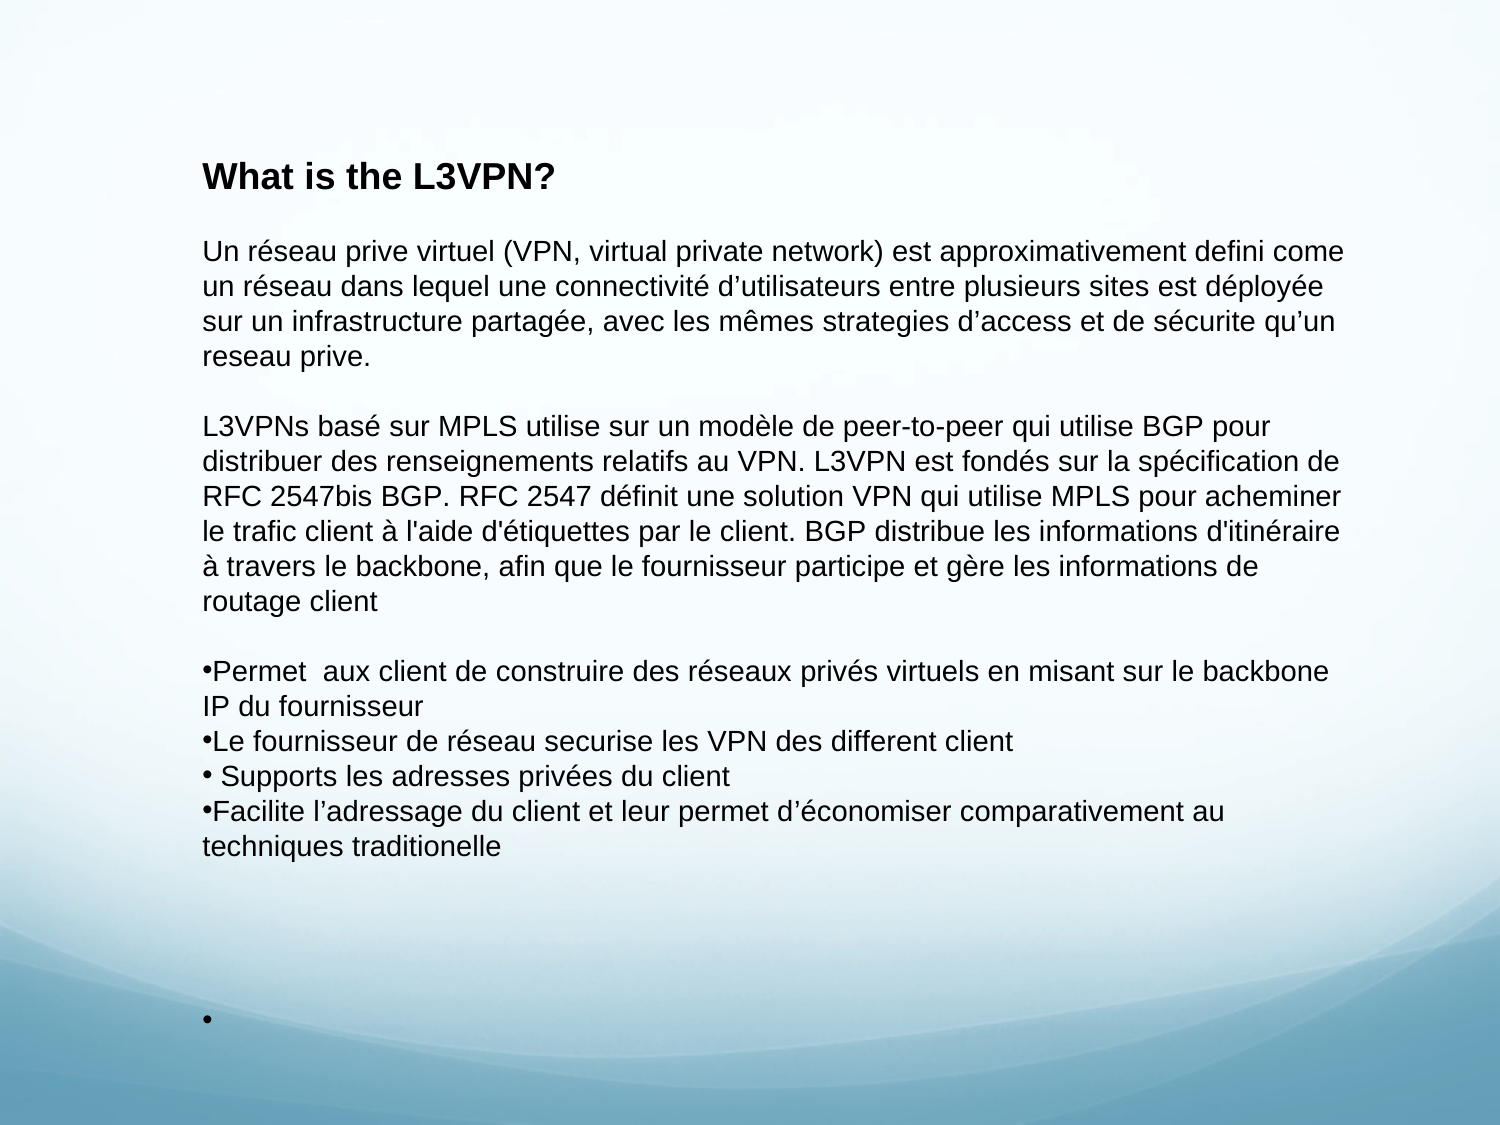

What is the L3VPN?
Un réseau prive virtuel (VPN, virtual private network) est approximativement defini come un réseau dans lequel une connectivité d’utilisateurs entre plusieurs sites est déployée sur un infrastructure partagée, avec les mêmes strategies d’access et de sécurite qu’un reseau prive.
L3VPNs basé sur MPLS utilise sur un modèle de peer-to-peer qui utilise BGP pour distribuer des renseignements relatifs au VPN. L3VPN est fondés sur la spécification de RFC 2547bis BGP. RFC 2547 définit une solution VPN qui utilise MPLS pour acheminer le trafic client à l'aide d'étiquettes par le client. BGP distribue les informations d'itinéraire à travers le backbone, afin que le fournisseur participe et gère les informations de routage client
Permet aux client de construire des réseaux privés virtuels en misant sur le backbone IP du fournisseur
Le fournisseur de réseau securise les VPN des different client
 Supports les adresses privées du client
Facilite l’adressage du client et leur permet d’économiser comparativement au techniques traditionelle